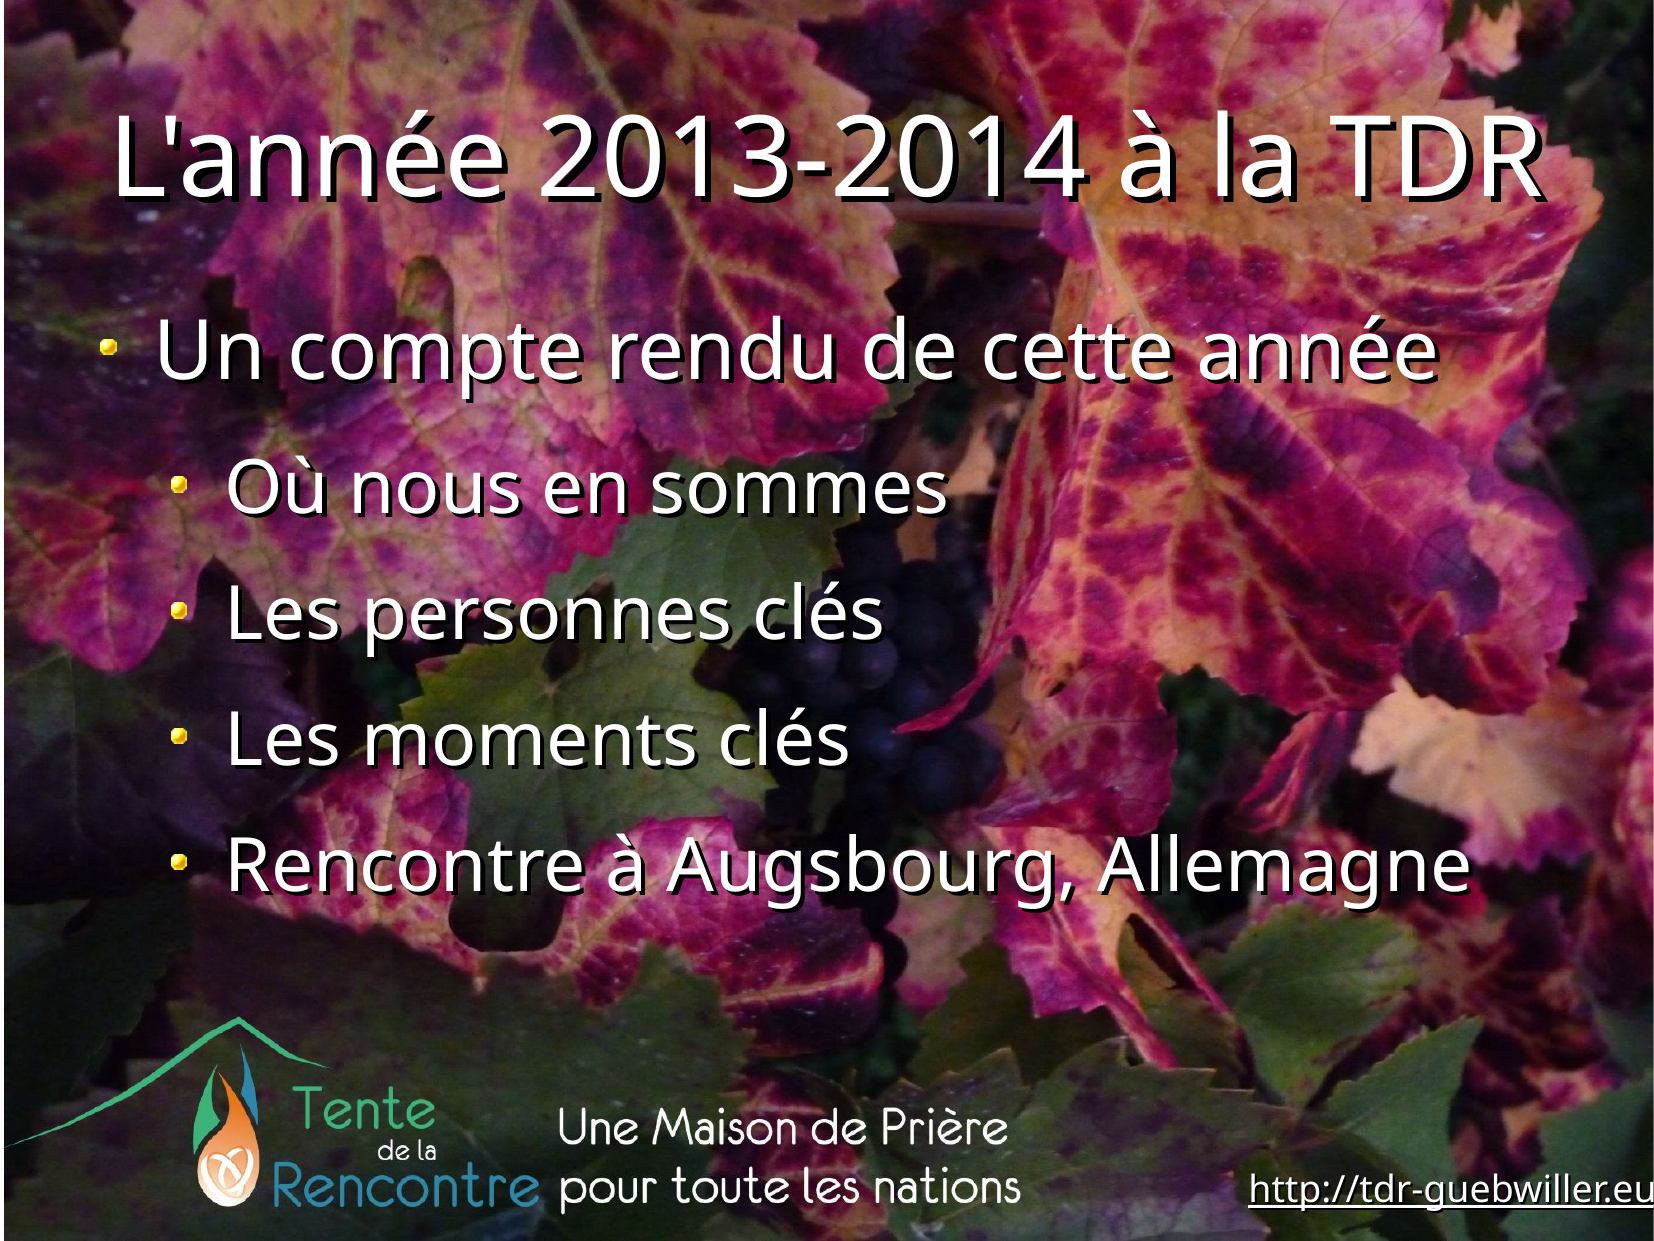

# L'année 2013-2014 à la TDR
Un compte rendu de cette année
Où nous en sommes
Les personnes clés
Les moments clés
Rencontre à Augsbourg, Allemagne